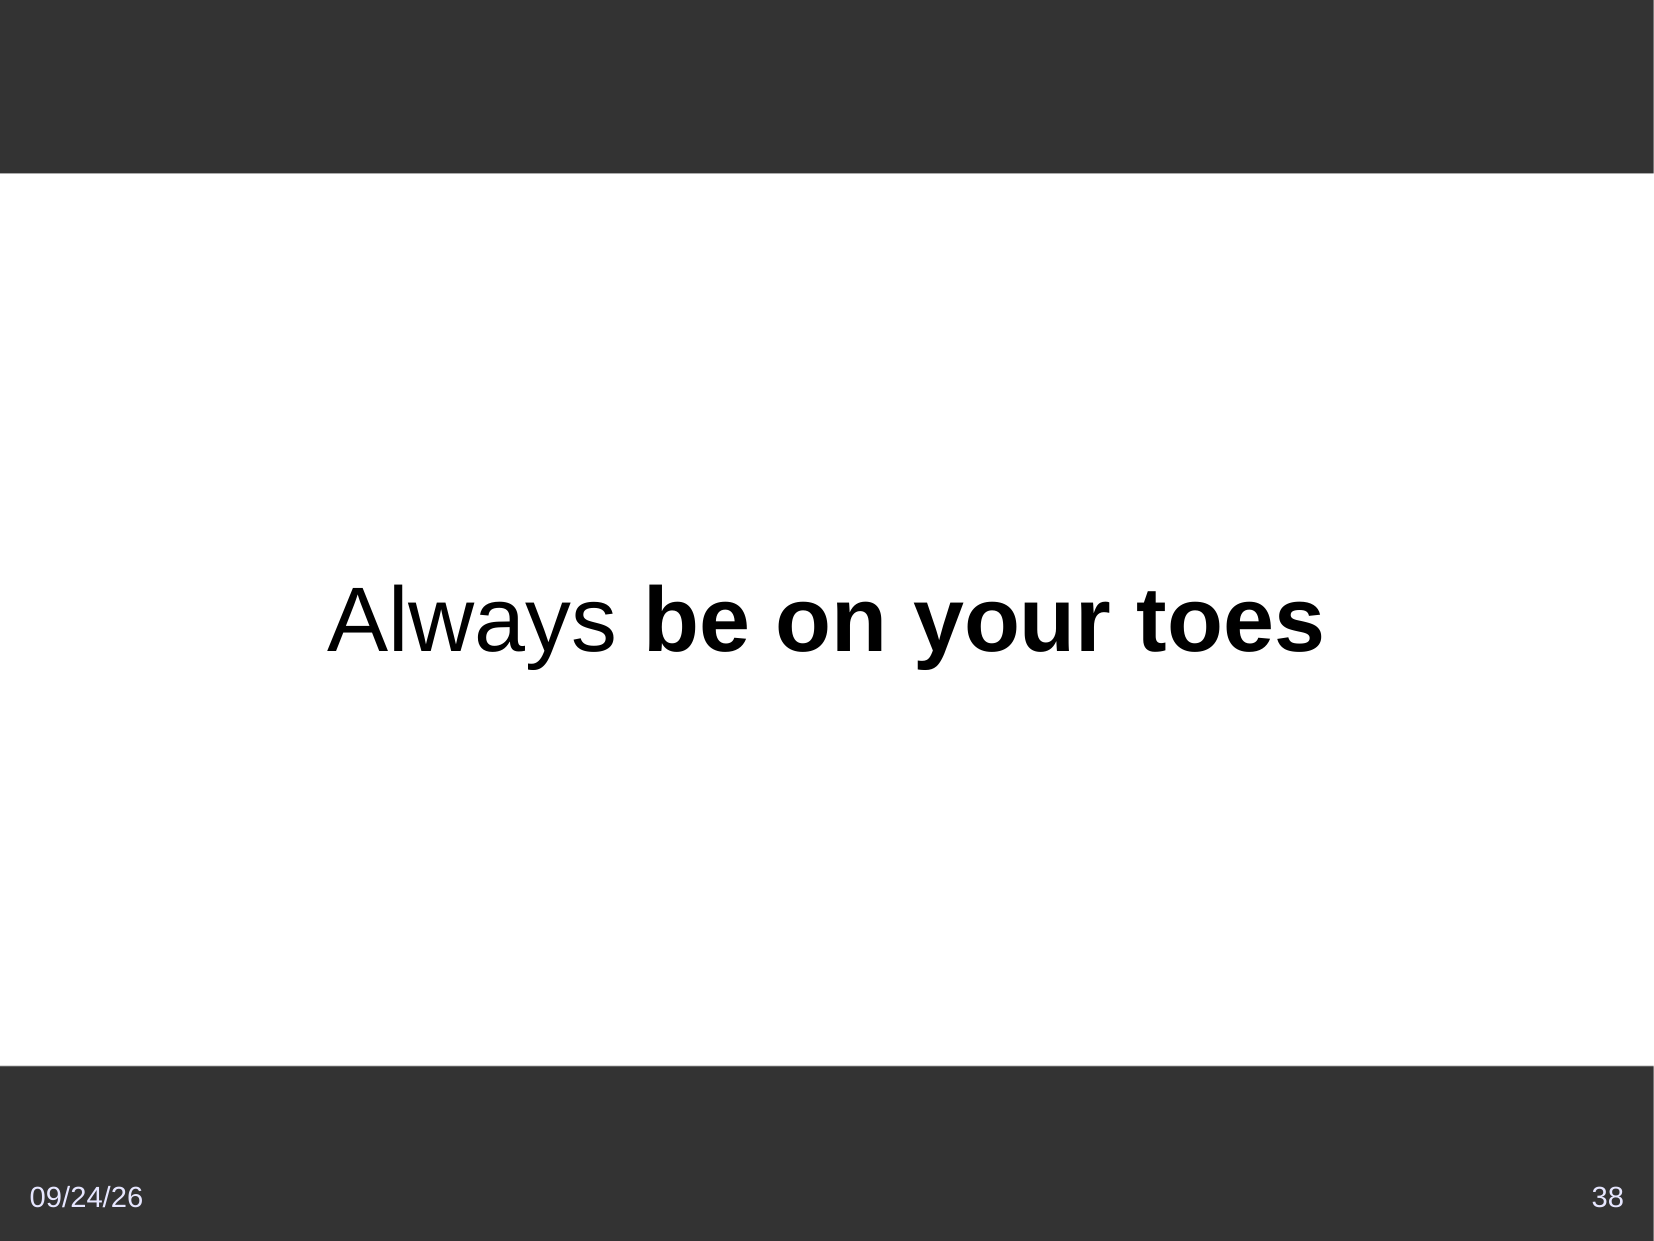

#
Always be on your toes
38